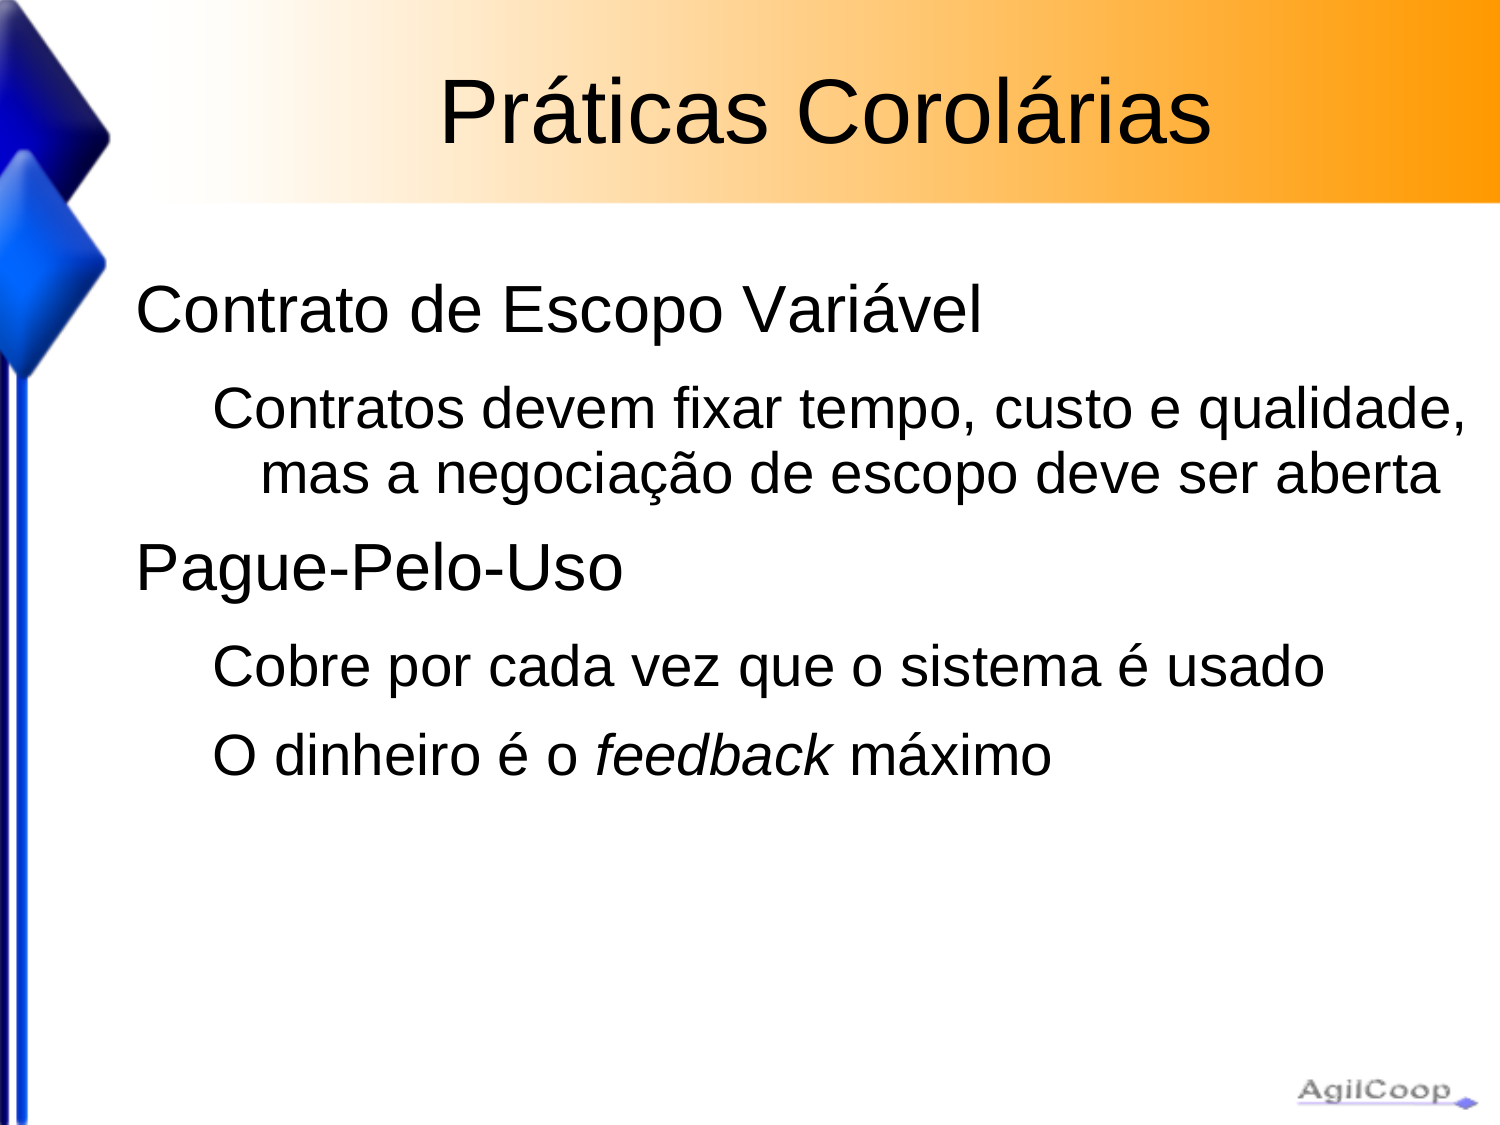

# Práticas Corolárias
Contrato de Escopo Variável
Contratos devem fixar tempo, custo e qualidade, mas a negociação de escopo deve ser aberta
Pague-Pelo-Uso
Cobre por cada vez que o sistema é usado
O dinheiro é o feedback máximo
Copyleft AgilCoop 2007
54